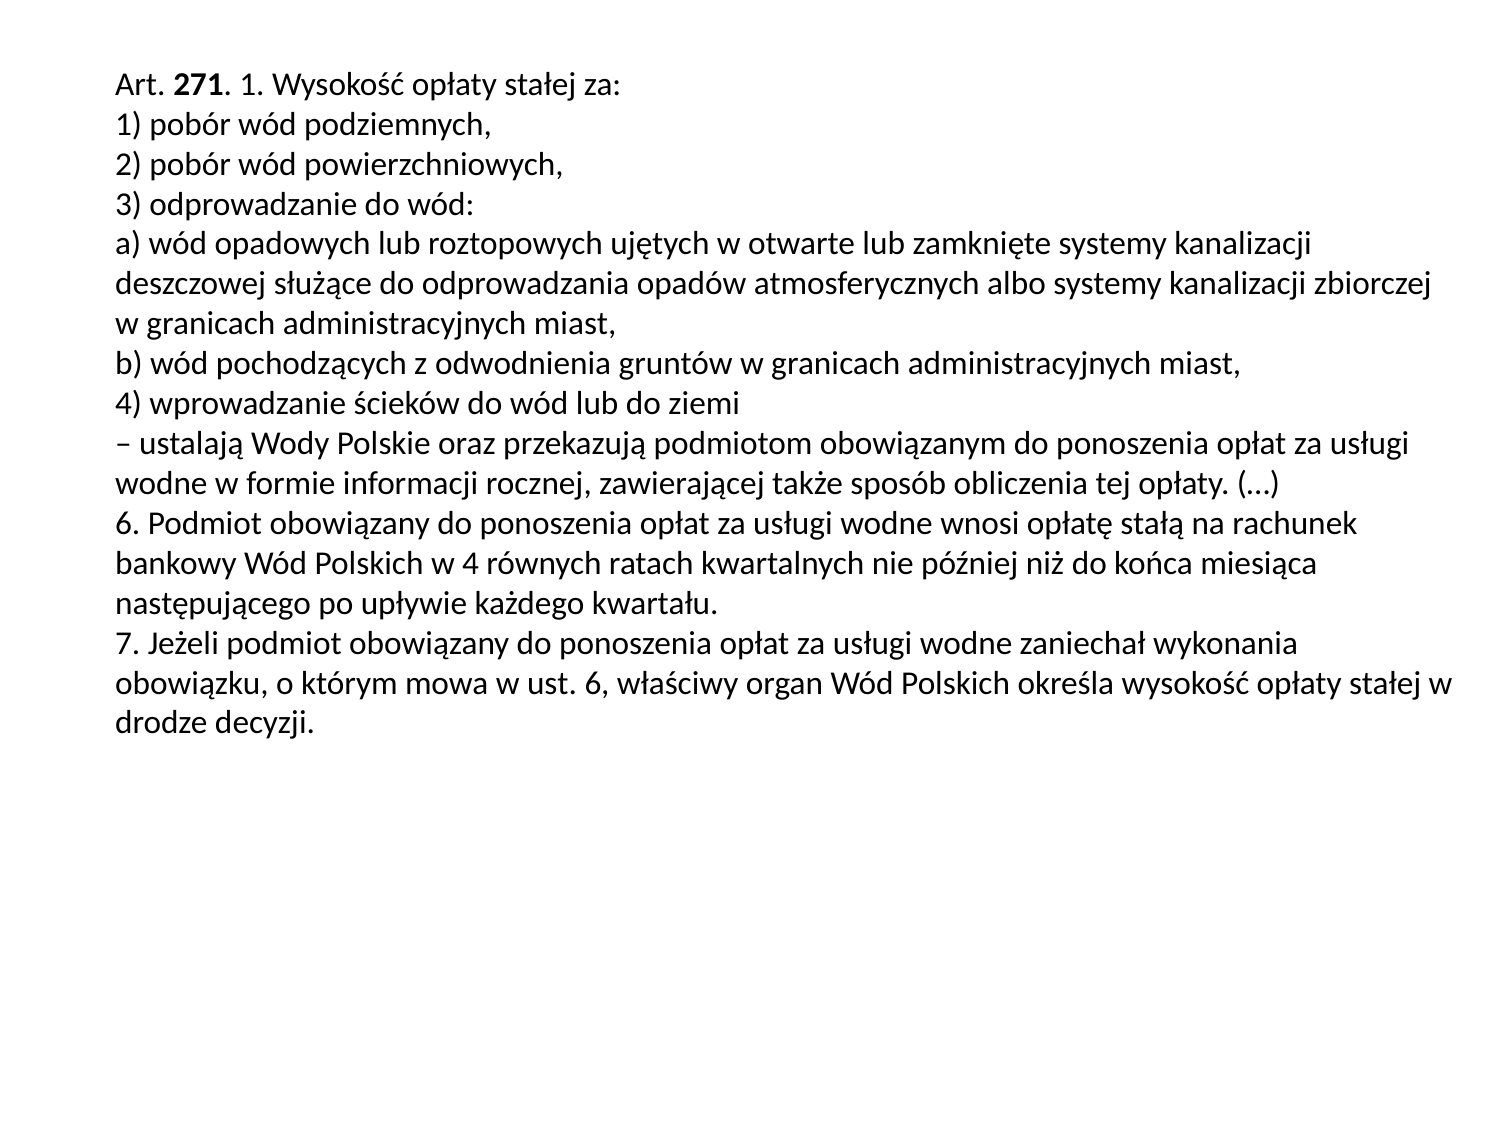

Art. 271. 1. Wysokość opłaty stałej za:
1) pobór wód podziemnych,
2) pobór wód powierzchniowych,
3) odprowadzanie do wód:
a) wód opadowych lub roztopowych ujętych w otwarte lub zamknięte systemy kanalizacji deszczowej służące do odprowadzania opadów atmosferycznych albo systemy kanalizacji zbiorczej w granicach administracyjnych miast,
b) wód pochodzących z odwodnienia gruntów w granicach administracyjnych miast,
4) wprowadzanie ścieków do wód lub do ziemi
– ustalają Wody Polskie oraz przekazują podmiotom obowiązanym do ponoszenia opłat za usługi wodne w formie informacji rocznej, zawierającej także sposób obliczenia tej opłaty. (…)
6. Podmiot obowiązany do ponoszenia opłat za usługi wodne wnosi opłatę stałą na rachunek bankowy Wód Polskich w 4 równych ratach kwartalnych nie później niż do końca miesiąca następującego po upływie każdego kwartału.
7. Jeżeli podmiot obowiązany do ponoszenia opłat za usługi wodne zaniechał wykonania obowiązku, o którym mowa w ust. 6, właściwy organ Wód Polskich określa wysokość opłaty stałej w drodze decyzji.